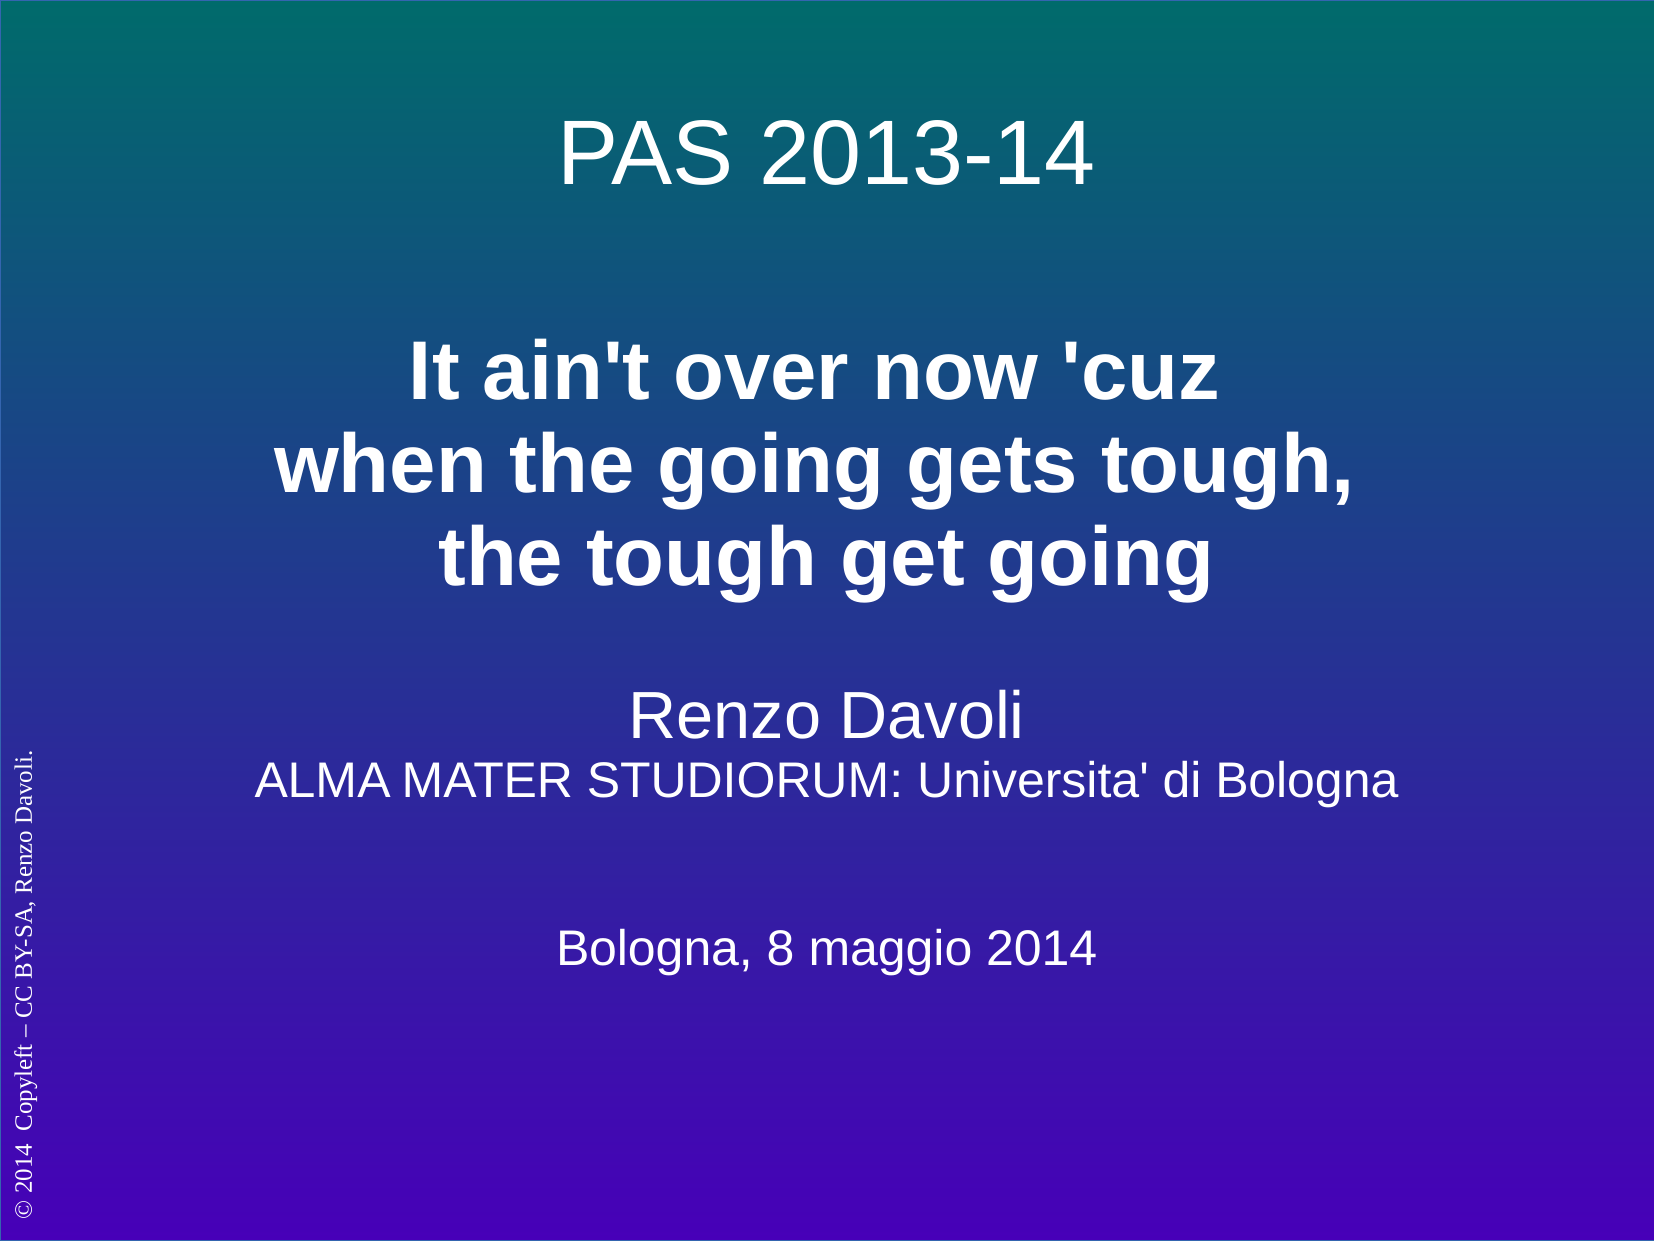

# PAS 2013-14
It ain't over now 'cuz
when the going gets tough,
the tough get going
Renzo Davoli
ALMA MATER STUDIORUM: Universita' di Bologna
Bologna, 8 maggio 2014